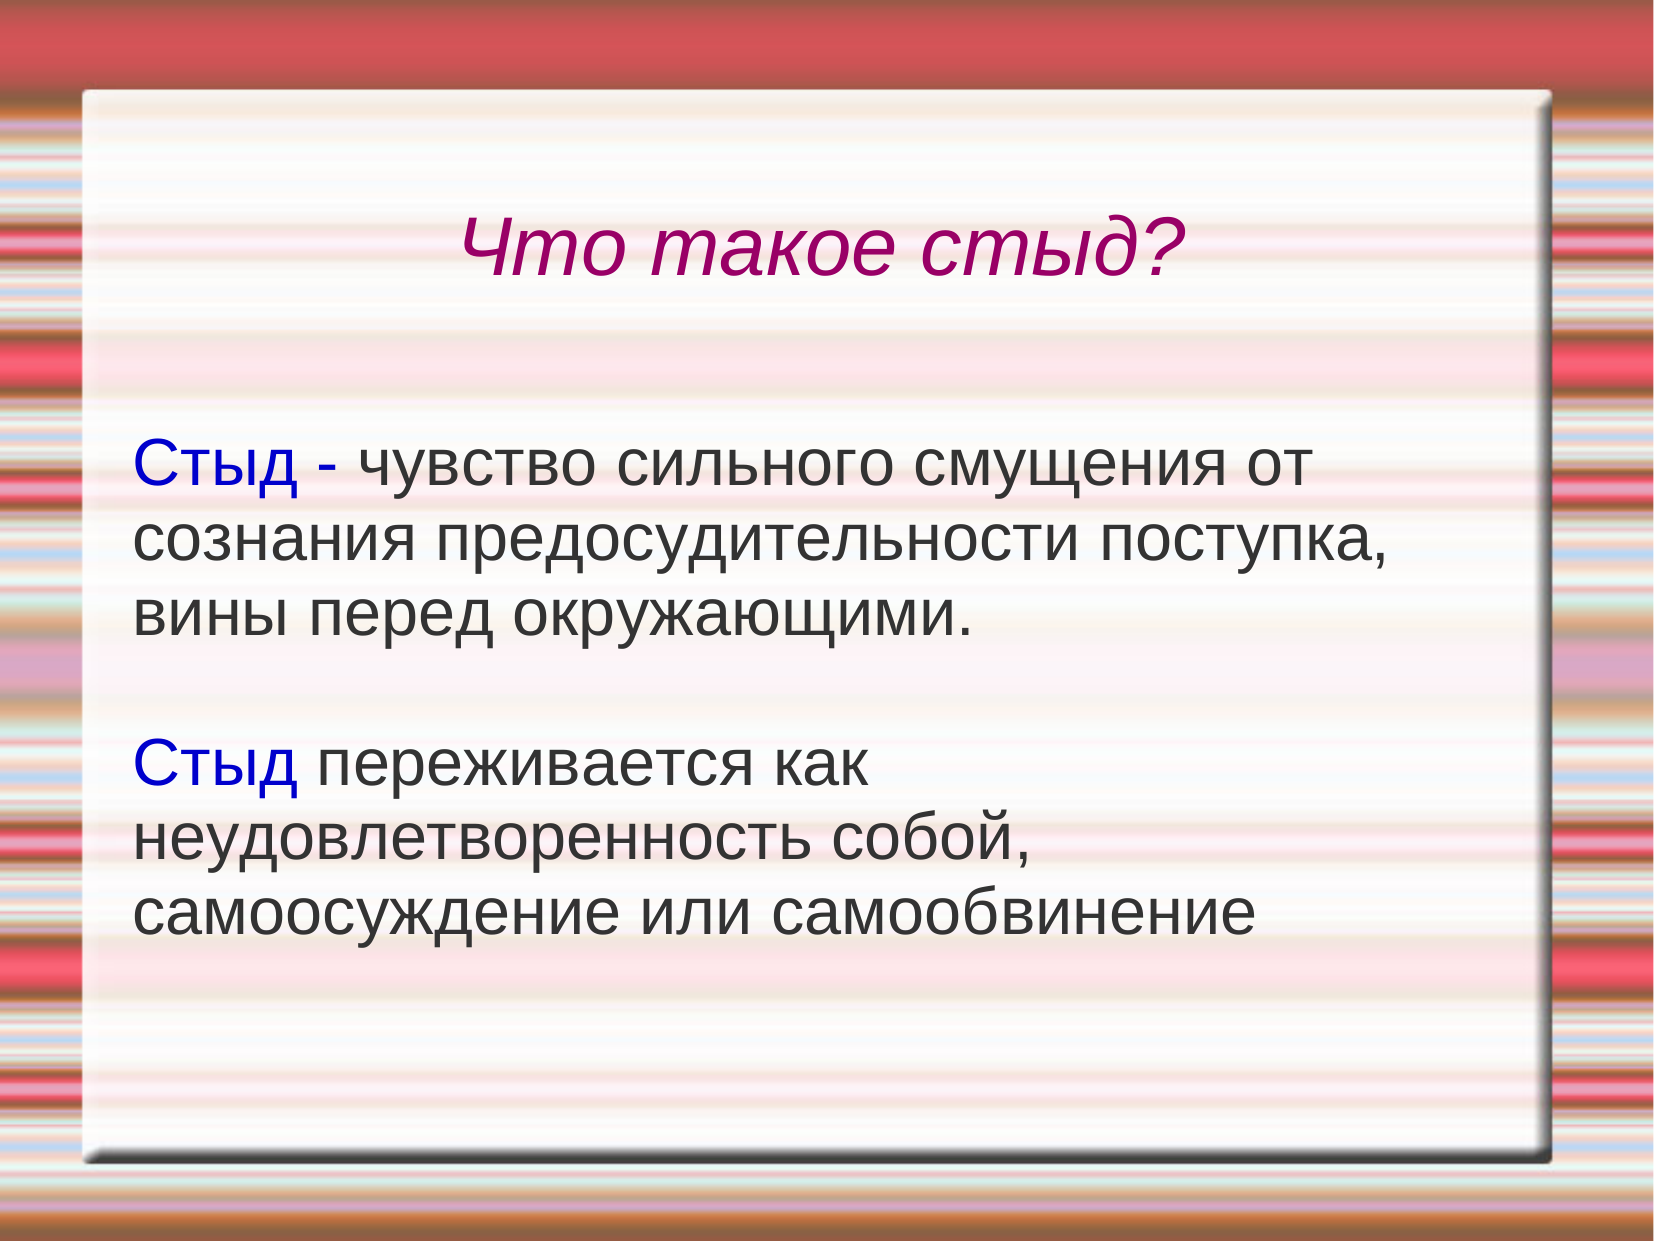

# Что такое стыд?
Стыд - чувство сильного смущения от сознания предосудительности поступка, вины перед окружающими.
Стыд переживается как неудовлетворенность собой, самоосуждение или самообвинение